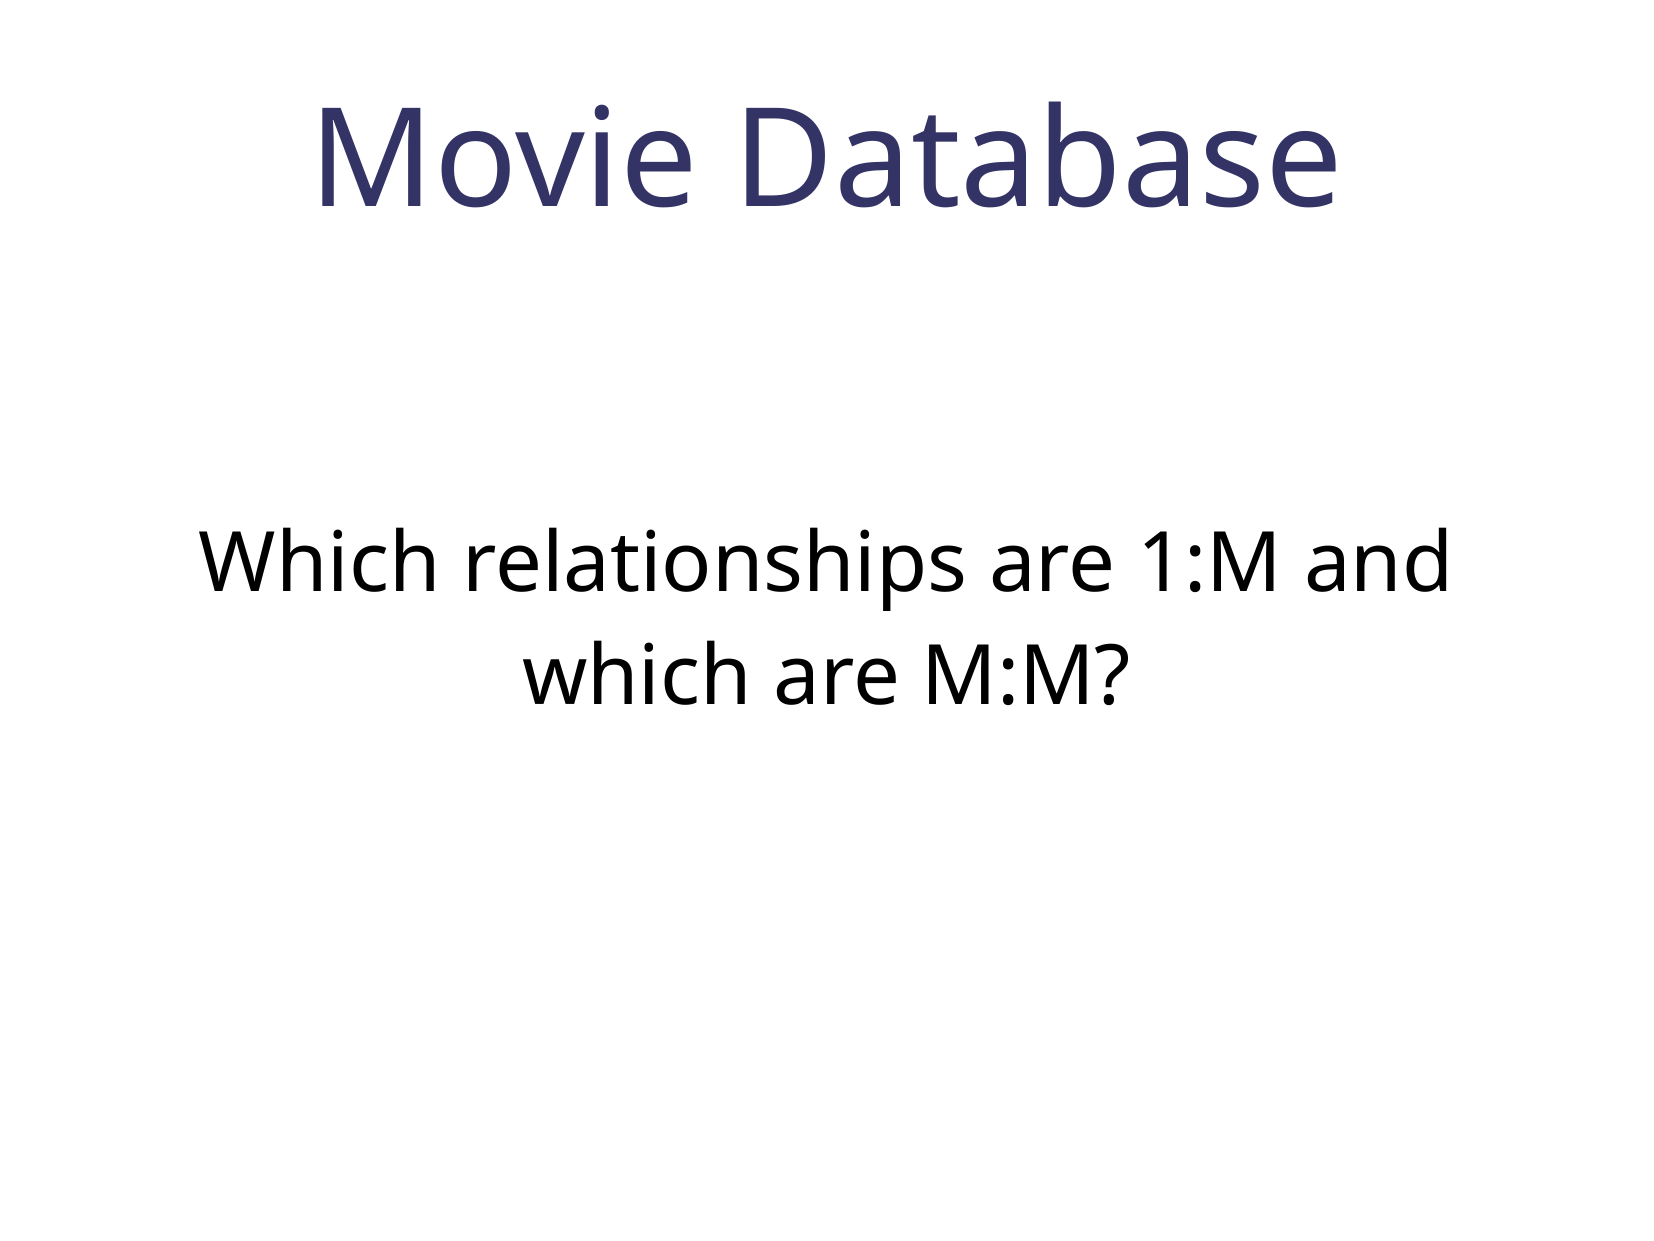

# Movie Database
Which relationships are 1:M and which are M:M?